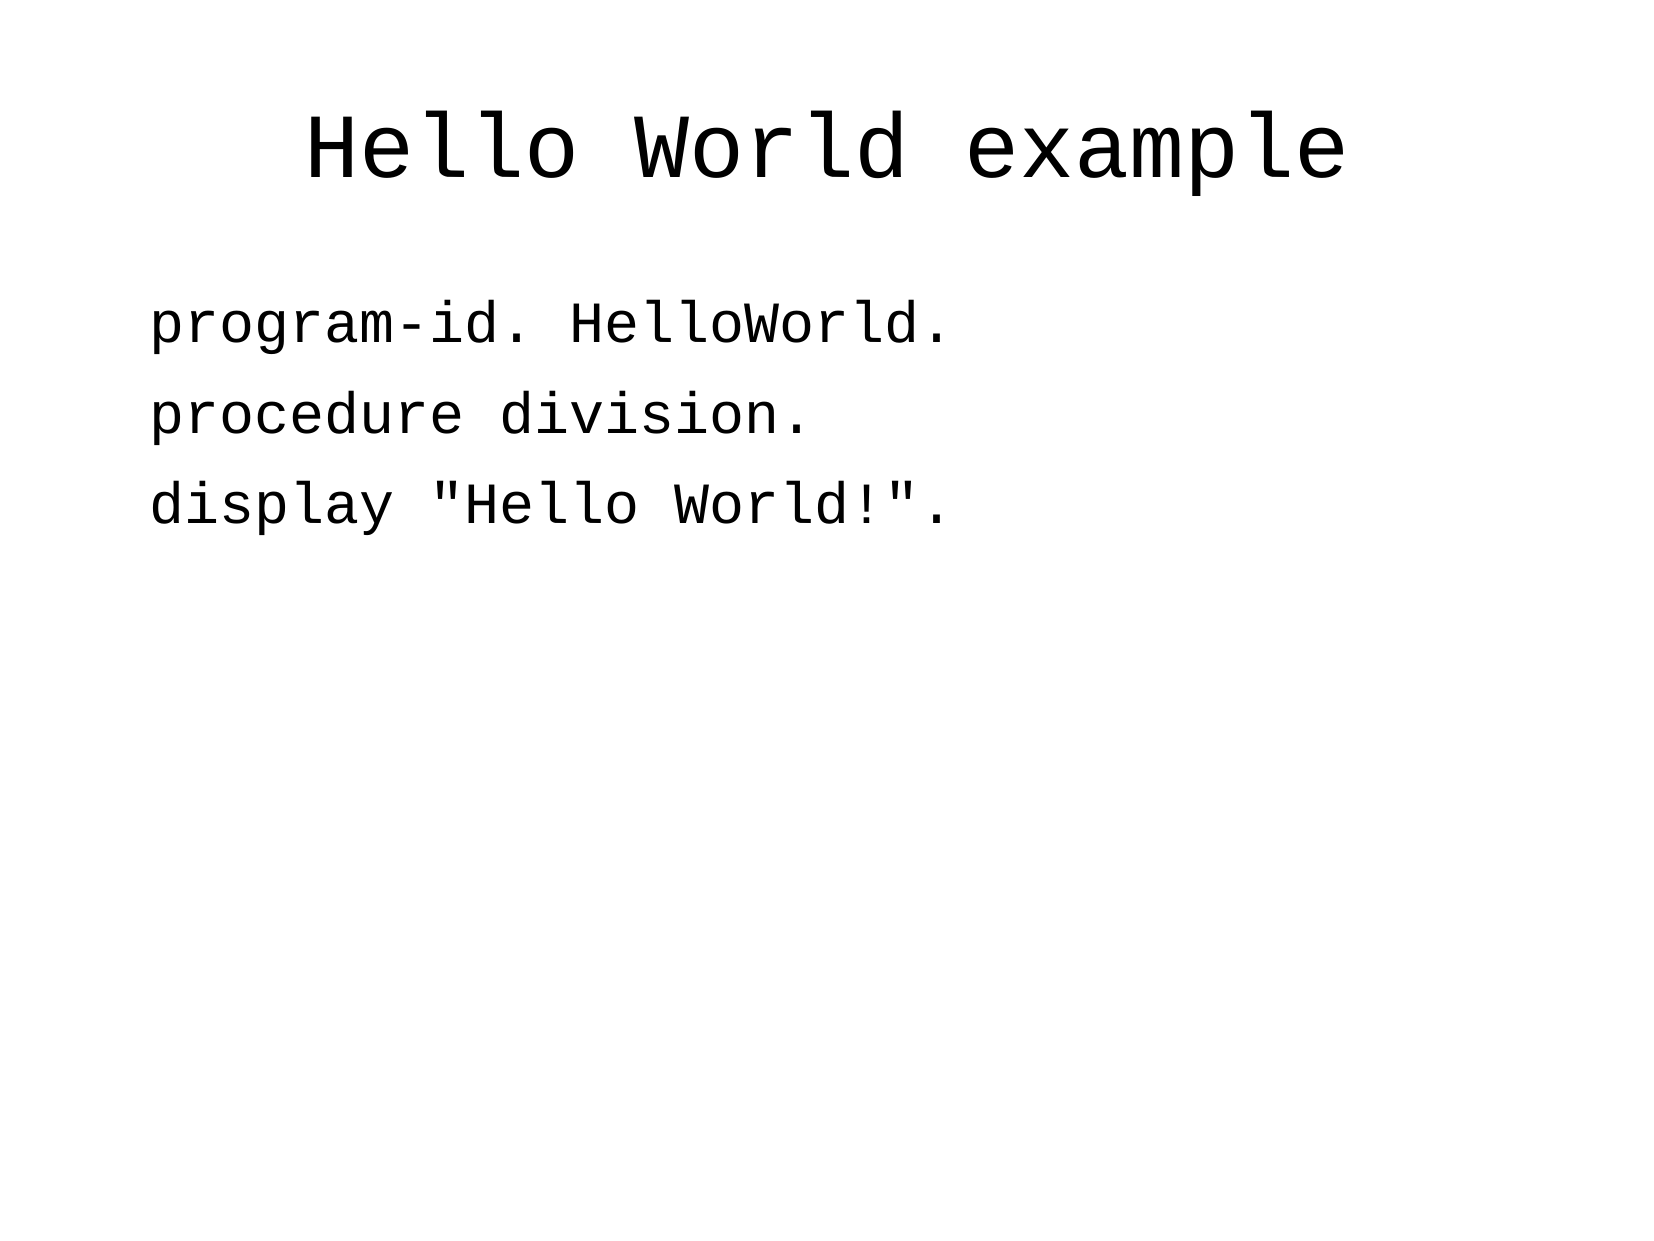

# Hello World example
program-id. HelloWorld.
procedure division.
display "Hello World!".